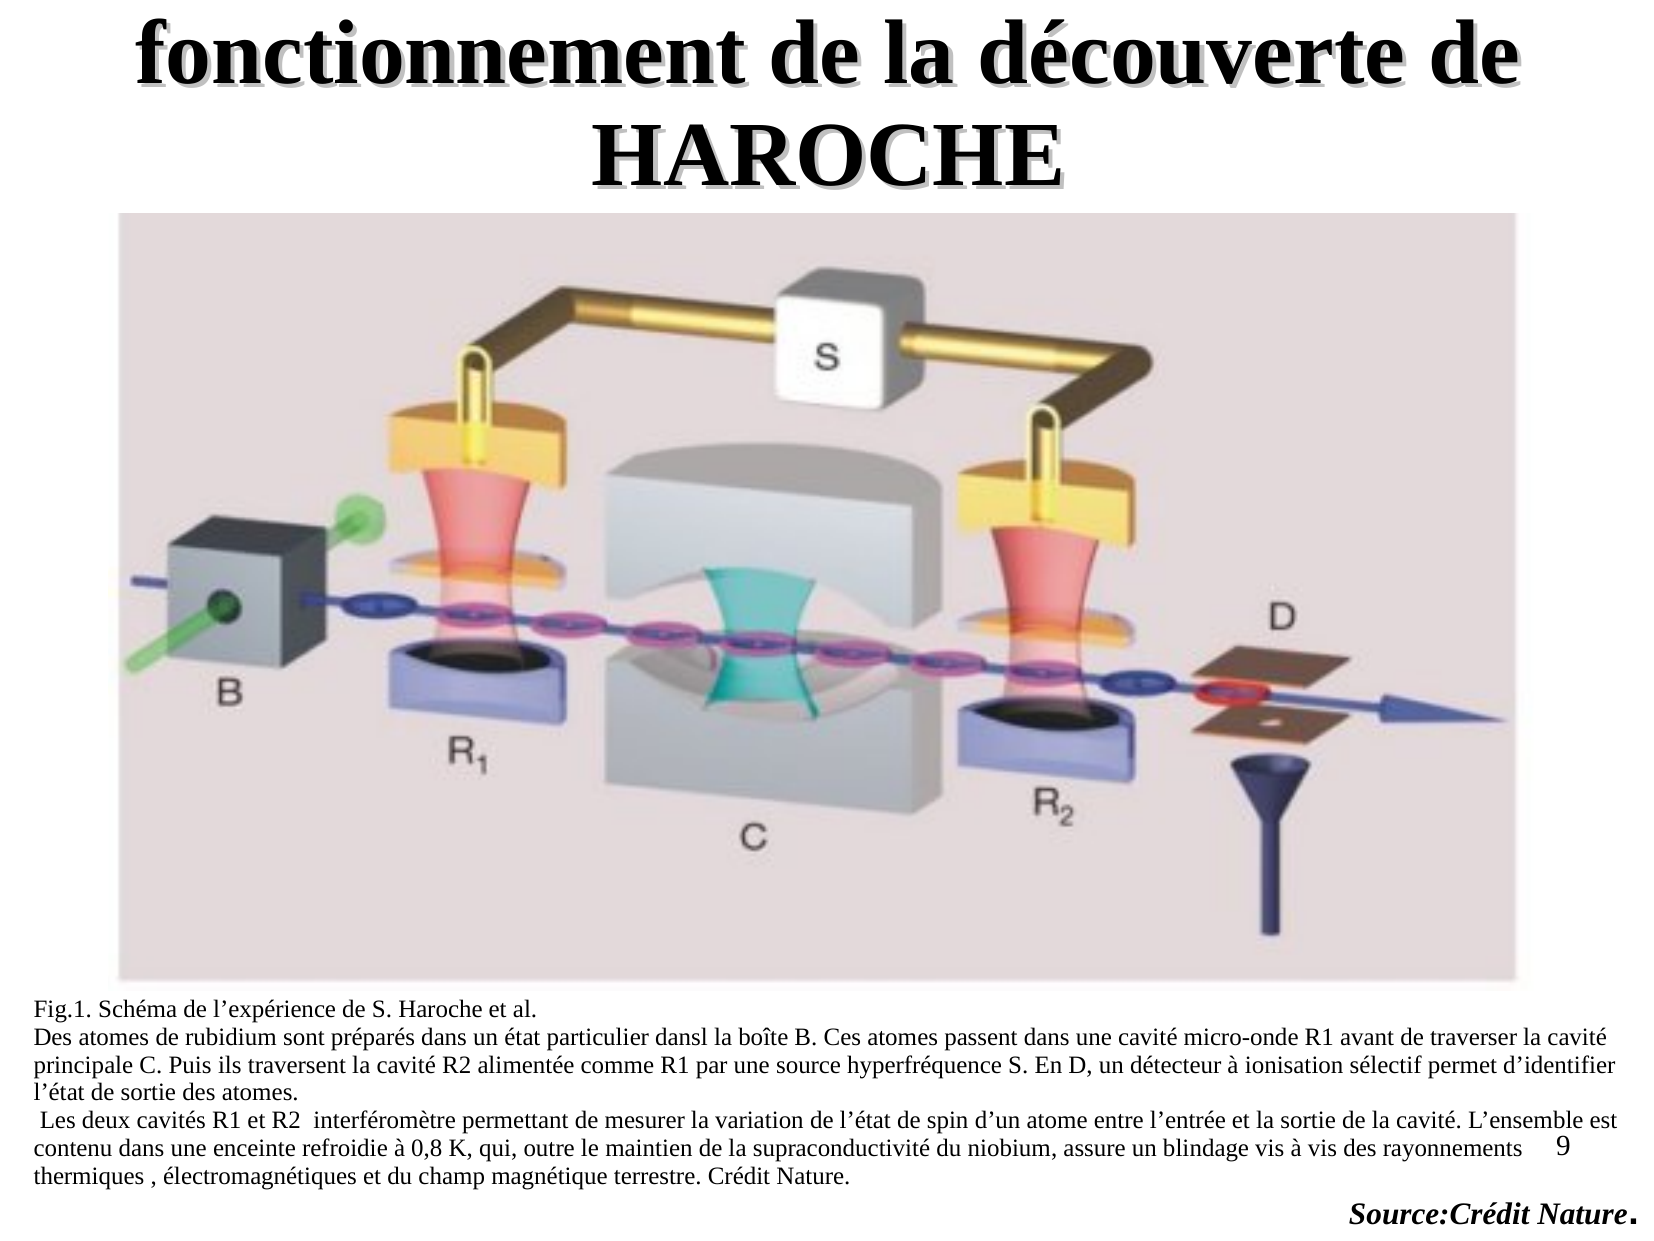

# fonctionnement de la découverte de HAROCHE
Fig.1. Schéma de l’expérience de S. Haroche et al.
Des atomes de rubidium sont préparés dans un état particulier dansl la boîte B. Ces atomes passent dans une cavité micro-onde R1 avant de traverser la cavité principale C. Puis ils traversent la cavité R2 alimentée comme R1 par une source hyperfréquence S. En D, un détecteur à ionisation sélectif permet d’identifier l’état de sortie des atomes.
 Les deux cavités R1 et R2 interféromètre permettant de mesurer la variation de l’état de spin d’un atome entre l’entrée et la sortie de la cavité. L’ensemble est contenu dans une enceinte refroidie à 0,8 K, qui, outre le maintien de la supraconductivité du niobium, assure un blindage vis à vis des rayonnements thermiques , électromagnétiques et du champ magnétique terrestre. Crédit Nature.
9
Source:Crédit Nature.